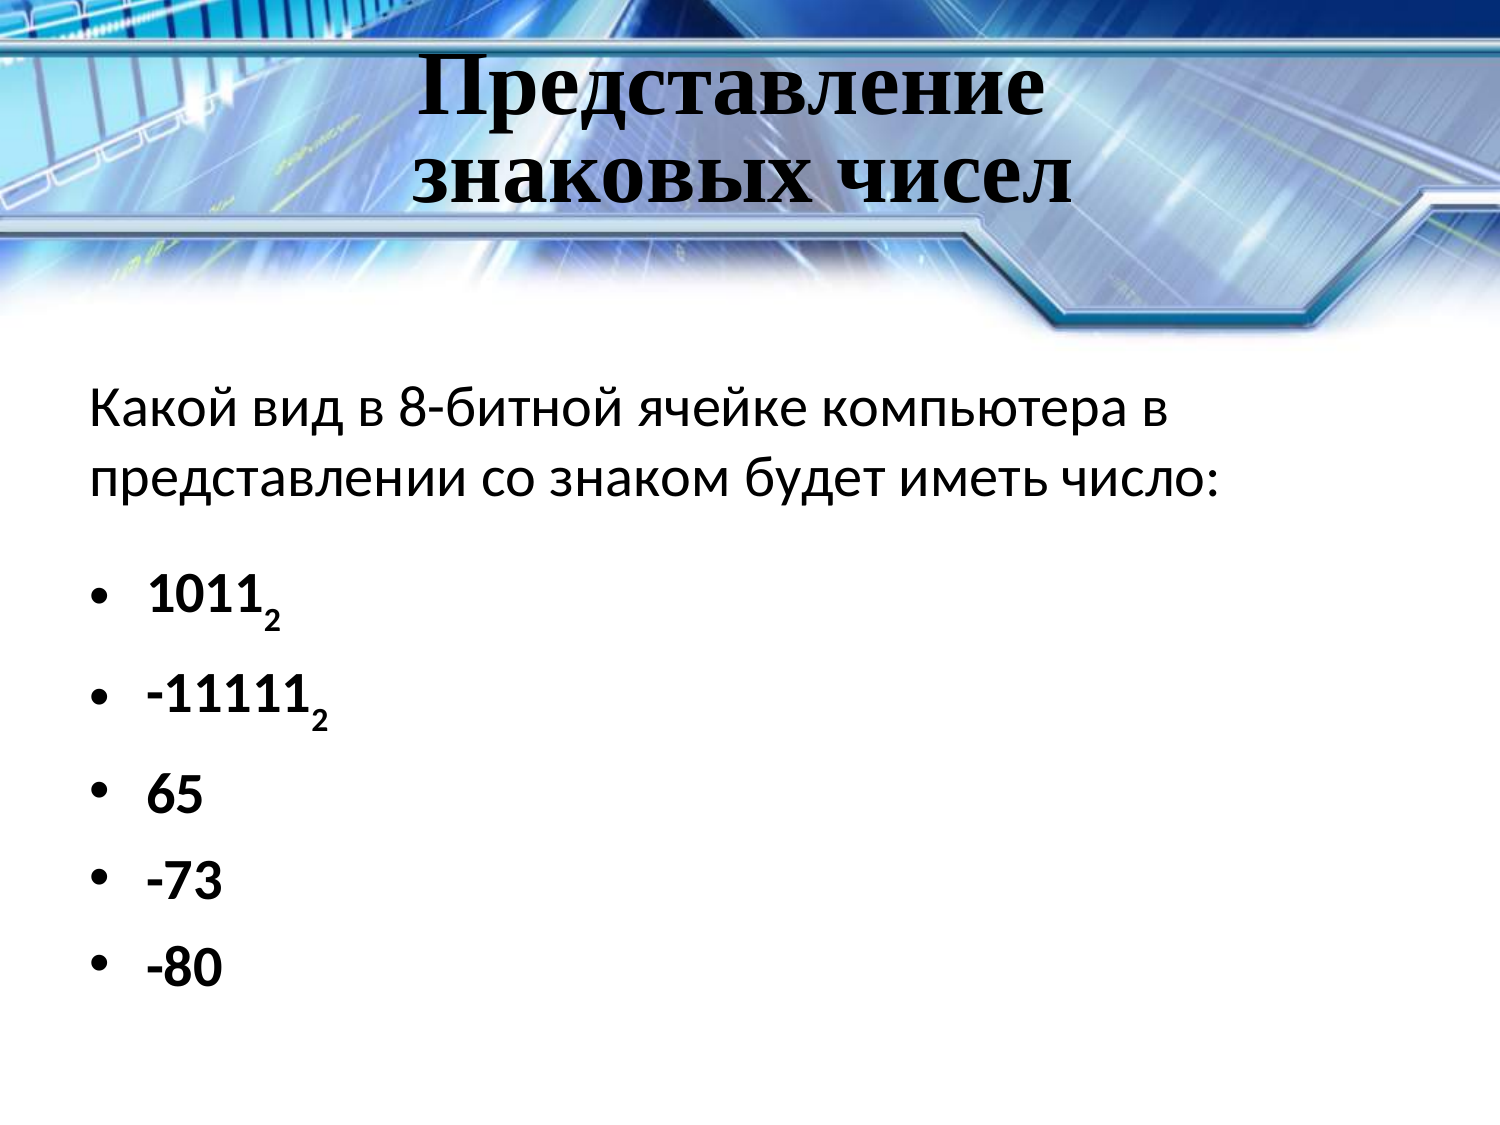

Представление
знаковых чисел
# Какой вид в 8-битной ячейке компьютера в представлении со знаком будет иметь число:
10112
-111112
65
-73
-80